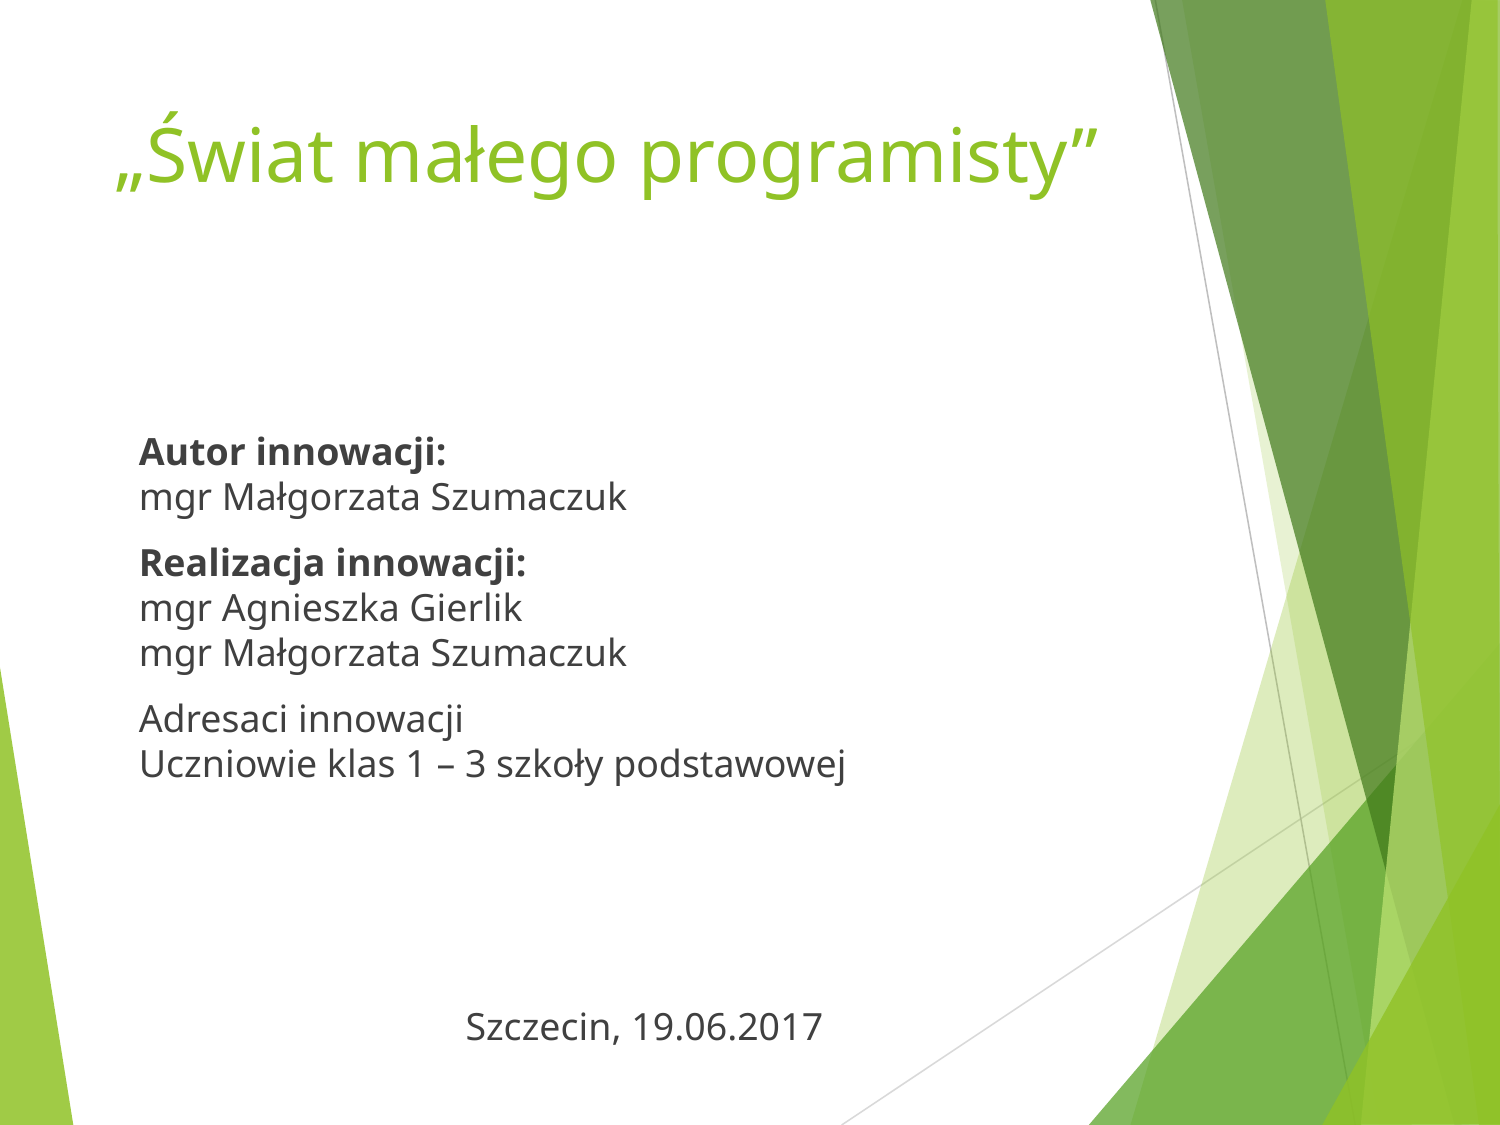

# „Świat małego programisty”
Autor innowacji:
mgr Małgorzata Szumaczuk
Realizacja innowacji:
mgr Agnieszka Gierlik
mgr Małgorzata Szumaczuk
Adresaci innowacji
Uczniowie klas 1 – 3 szkoły podstawowej
Szczecin, 19.06.2017